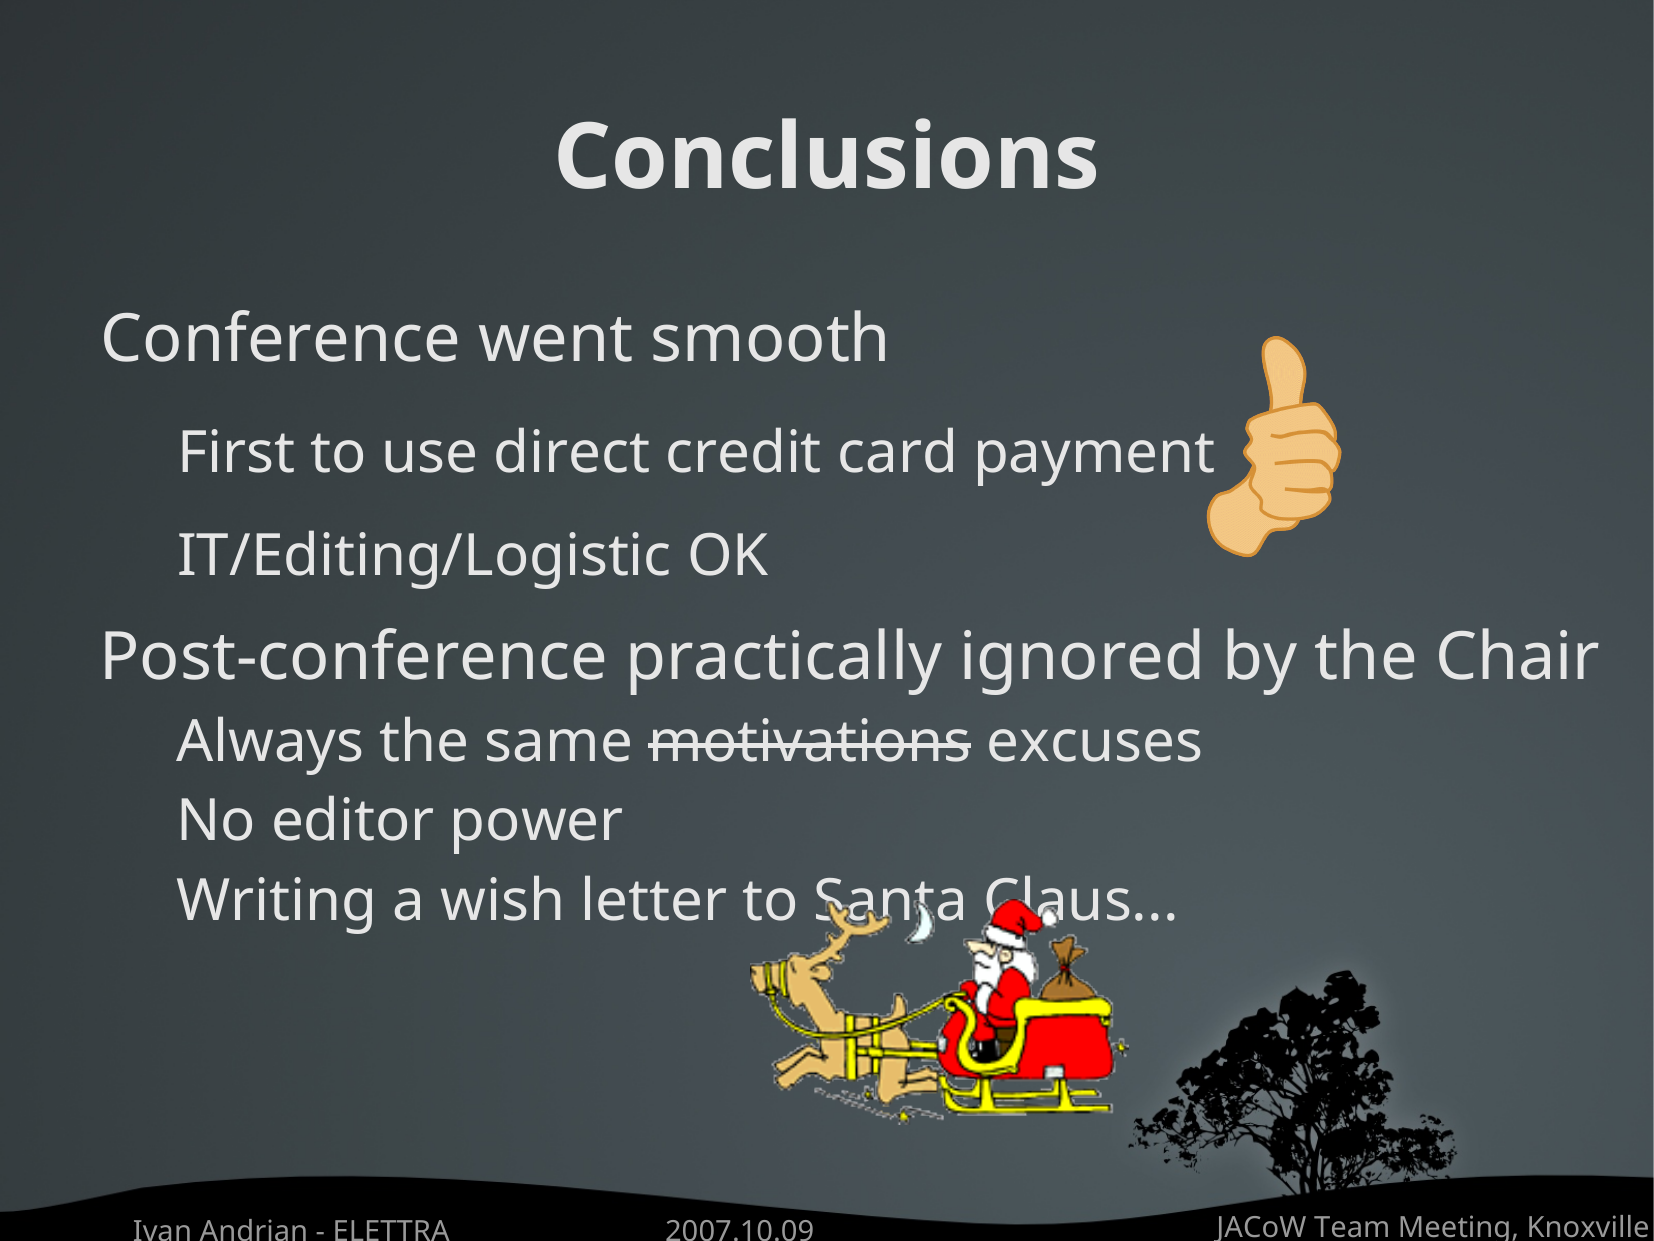

# Conclusions
Conference went smooth
First to use direct credit card payment
IT/Editing/Logistic OK
Post-conference practically ignored by the Chair
Always the same motivations excuses
No editor power
Writing a wish letter to Santa Claus...
5
Ivan Andrian - ELETTRA
2007.10.09